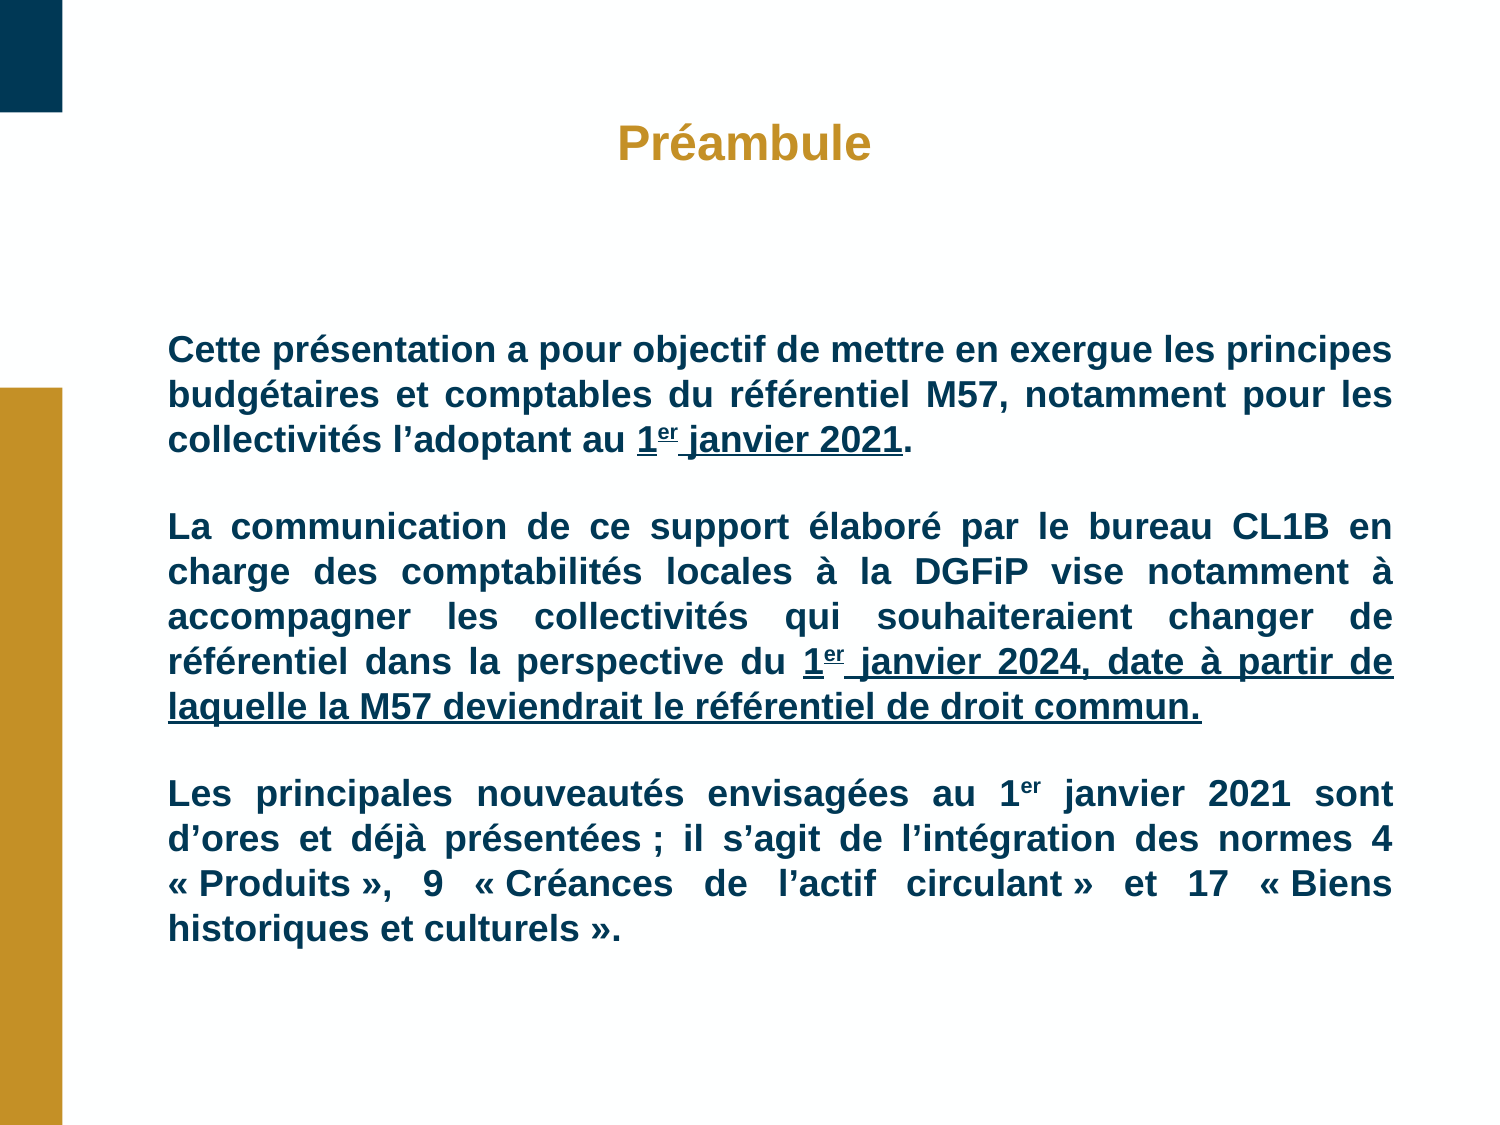

# Préambule
Cette présentation a pour objectif de mettre en exergue les principes budgétaires et comptables du référentiel M57, notamment pour les collectivités l’adoptant au 1er janvier 2021.
La communication de ce support élaboré par le bureau CL1B en charge des comptabilités locales à la DGFiP vise notamment à accompagner les collectivités qui souhaiteraient changer de référentiel dans la perspective du 1er janvier 2024, date à partir de laquelle la M57 deviendrait le référentiel de droit commun.
Les principales nouveautés envisagées au 1er janvier 2021 sont d’ores et déjà présentées ; il s’agit de l’intégration des normes 4 « Produits », 9 « Créances de l’actif circulant » et 17 « Biens historiques et culturels ».